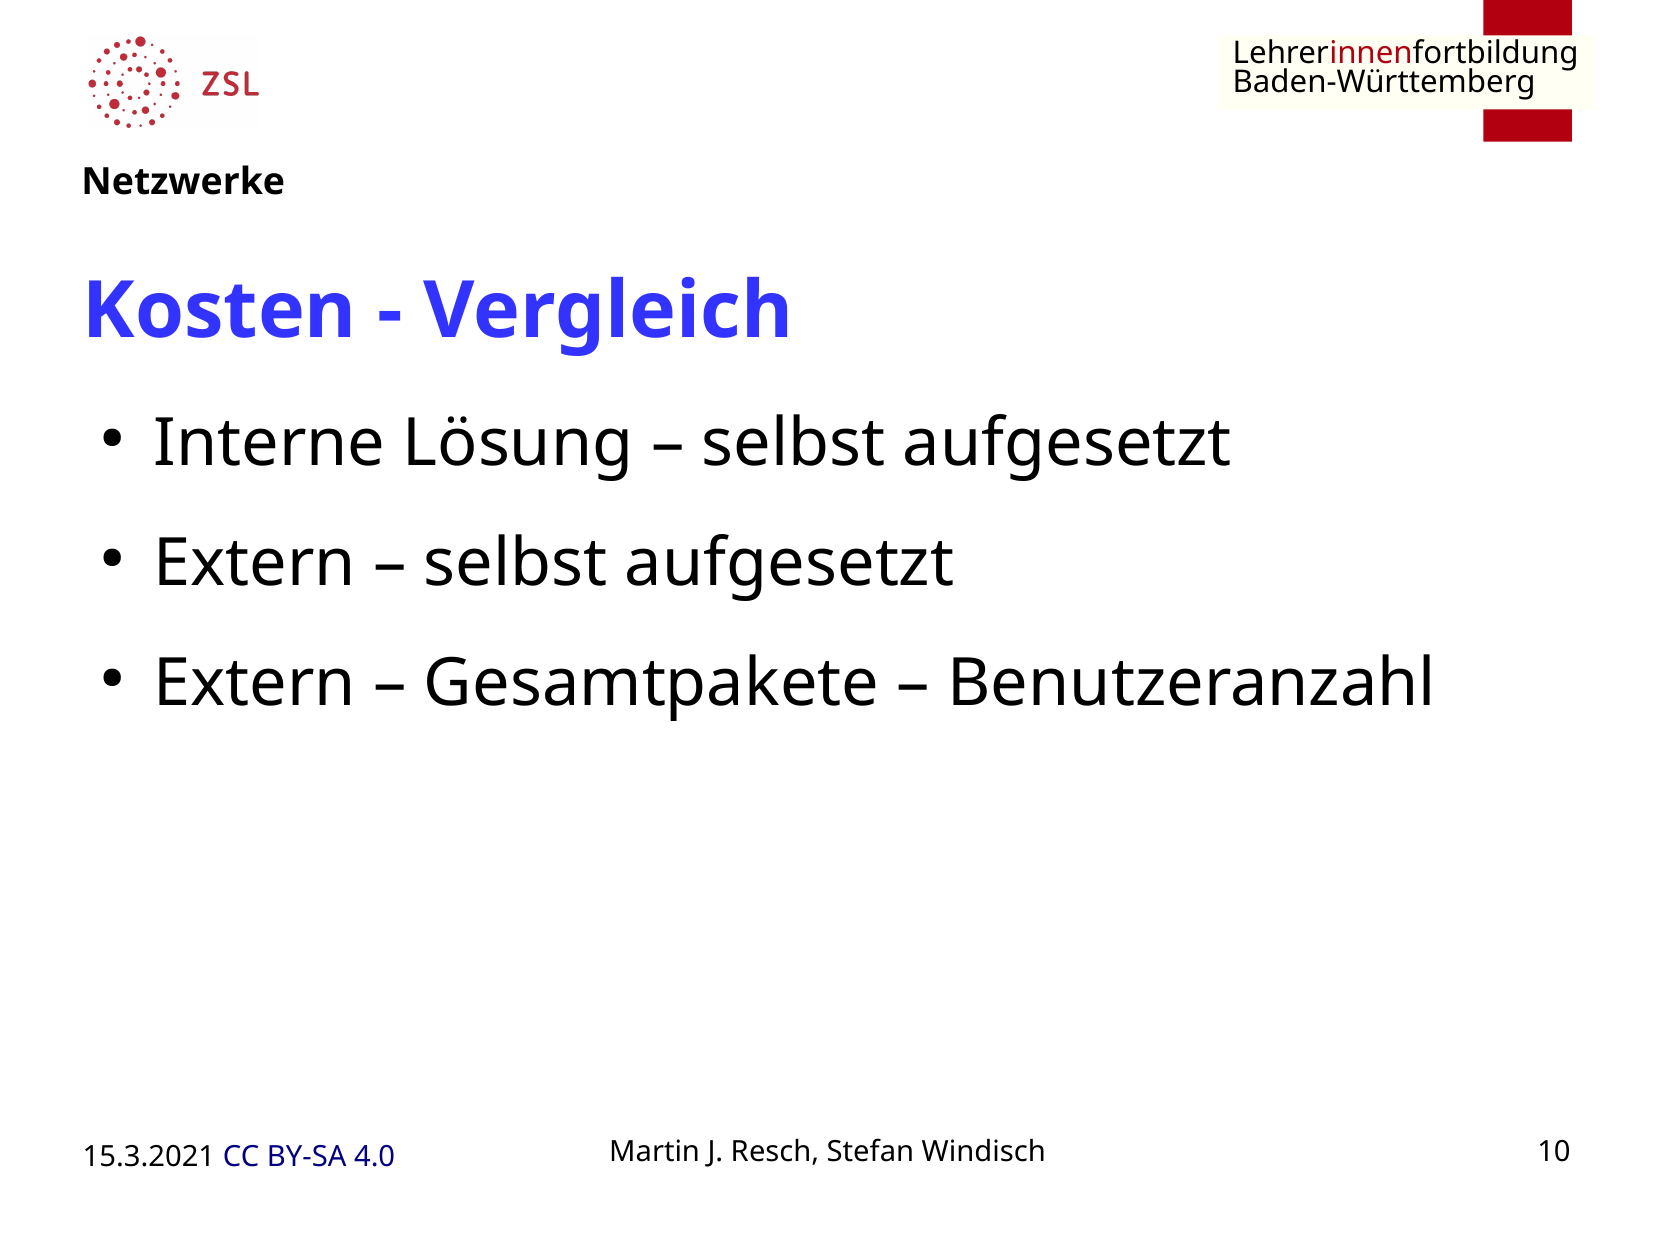

# Kosten - Vergleich
Interne Lösung – selbst aufgesetzt
Extern – selbst aufgesetzt
Extern – Gesamtpakete – Benutzeranzahl
10